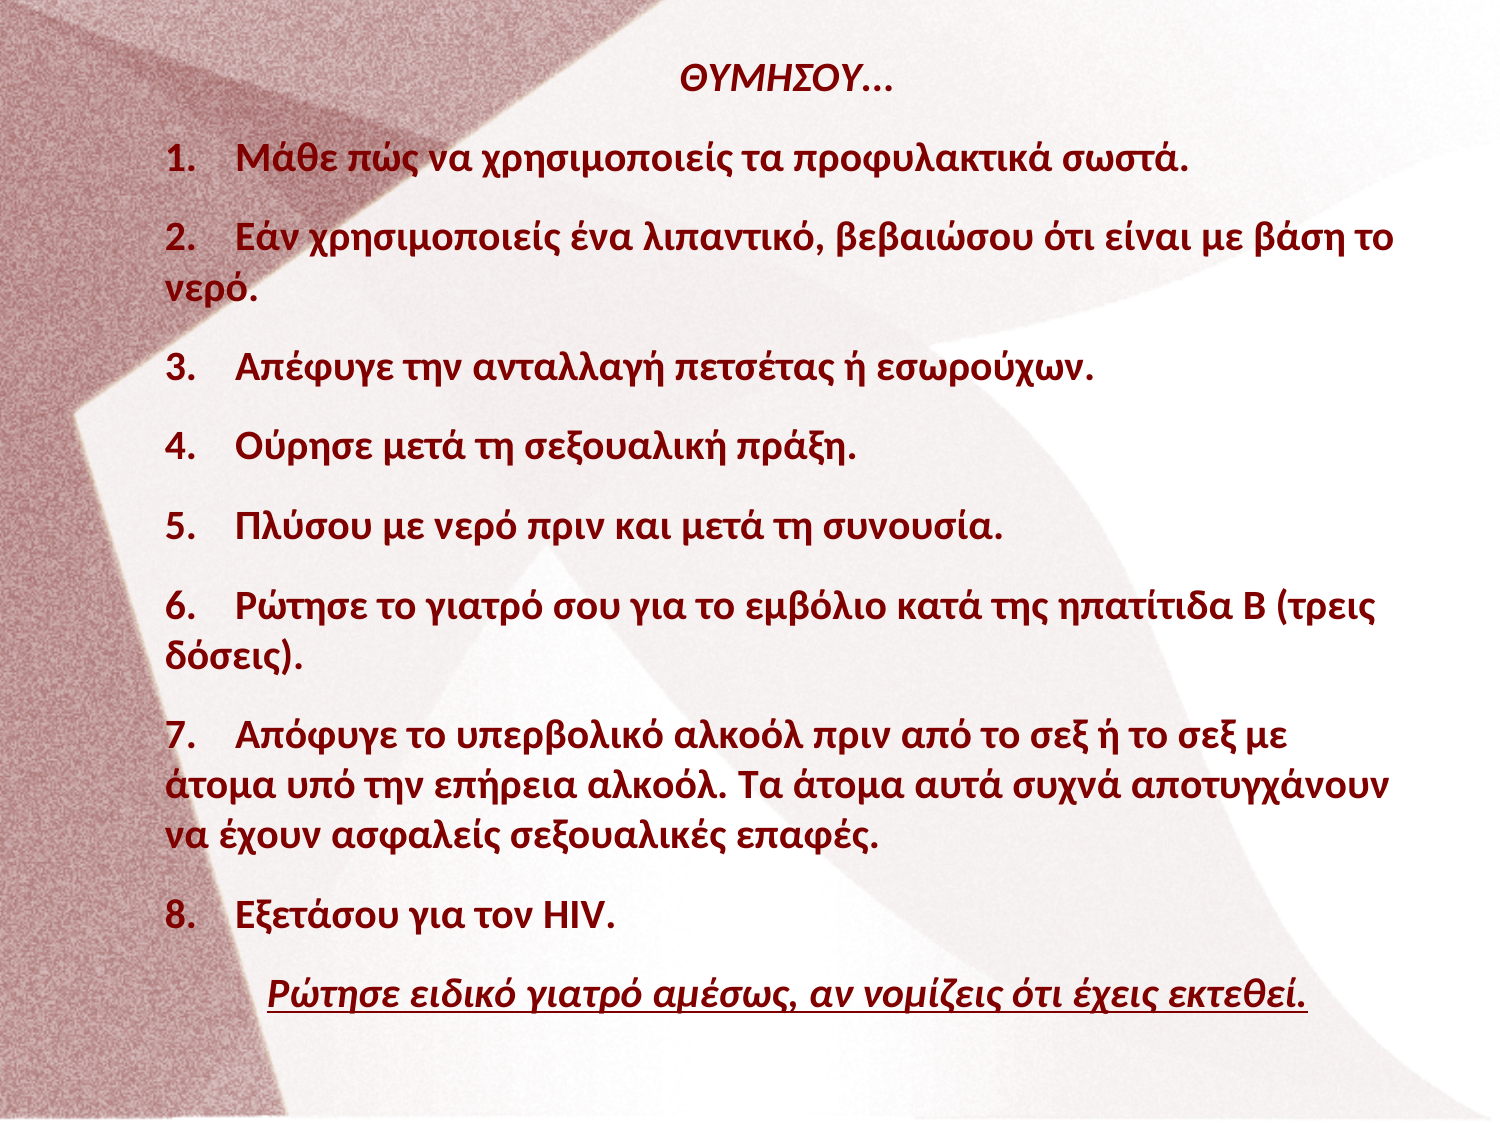

ΘΥΜΗΣΟΥ...
1.    Μάθε πώς να χρησιμοποιείς τα προφυλακτικά σωστά.
2.    Εάν χρησιμοποιείς ένα λιπαντικό, βεβαιώσου ότι είναι με βάση το νερό.
3.    Απέφυγε την ανταλλαγή πετσέτας ή εσωρούχων.
4.    Ούρησε μετά τη σεξουαλική πράξη.
5.    Πλύσου με νερό πριν και μετά τη συνουσία.
6.    Ρώτησε το γιατρό σου για το εμβόλιο κατά της ηπατίτιδα Β (τρεις δόσεις).
7.    Απόφυγε το υπερβολικό αλκοόλ πριν από το σεξ ή το σεξ με άτομα υπό την επήρεια αλκοόλ. Τα άτομα αυτά συχνά αποτυγχάνουν να έχουν ασφαλείς σεξουαλικές επαφές.
8.    Εξετάσου για τον HIV.
Ρώτησε ειδικό γιατρό αμέσως, αν νομίζεις ότι έχεις εκτεθεί.
#